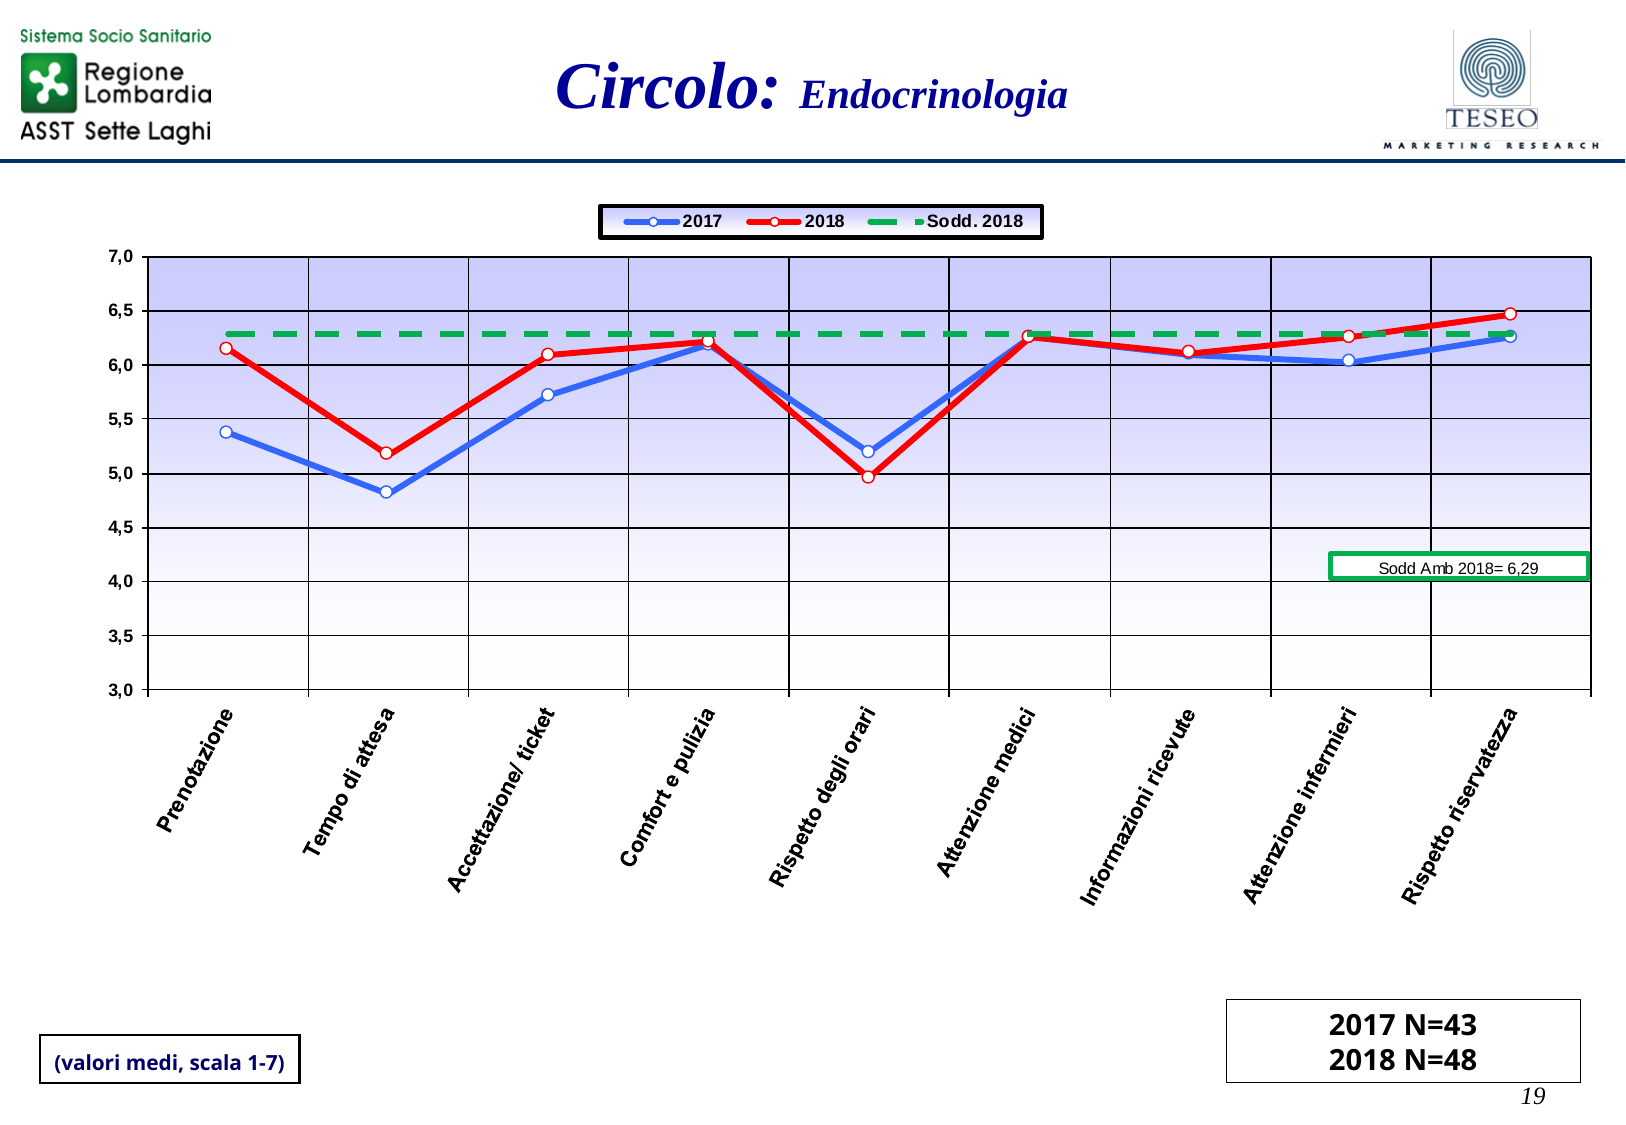

Circolo: Endocrinologia
2017 N=43
2018 N=48
(valori medi, scala 1-7)